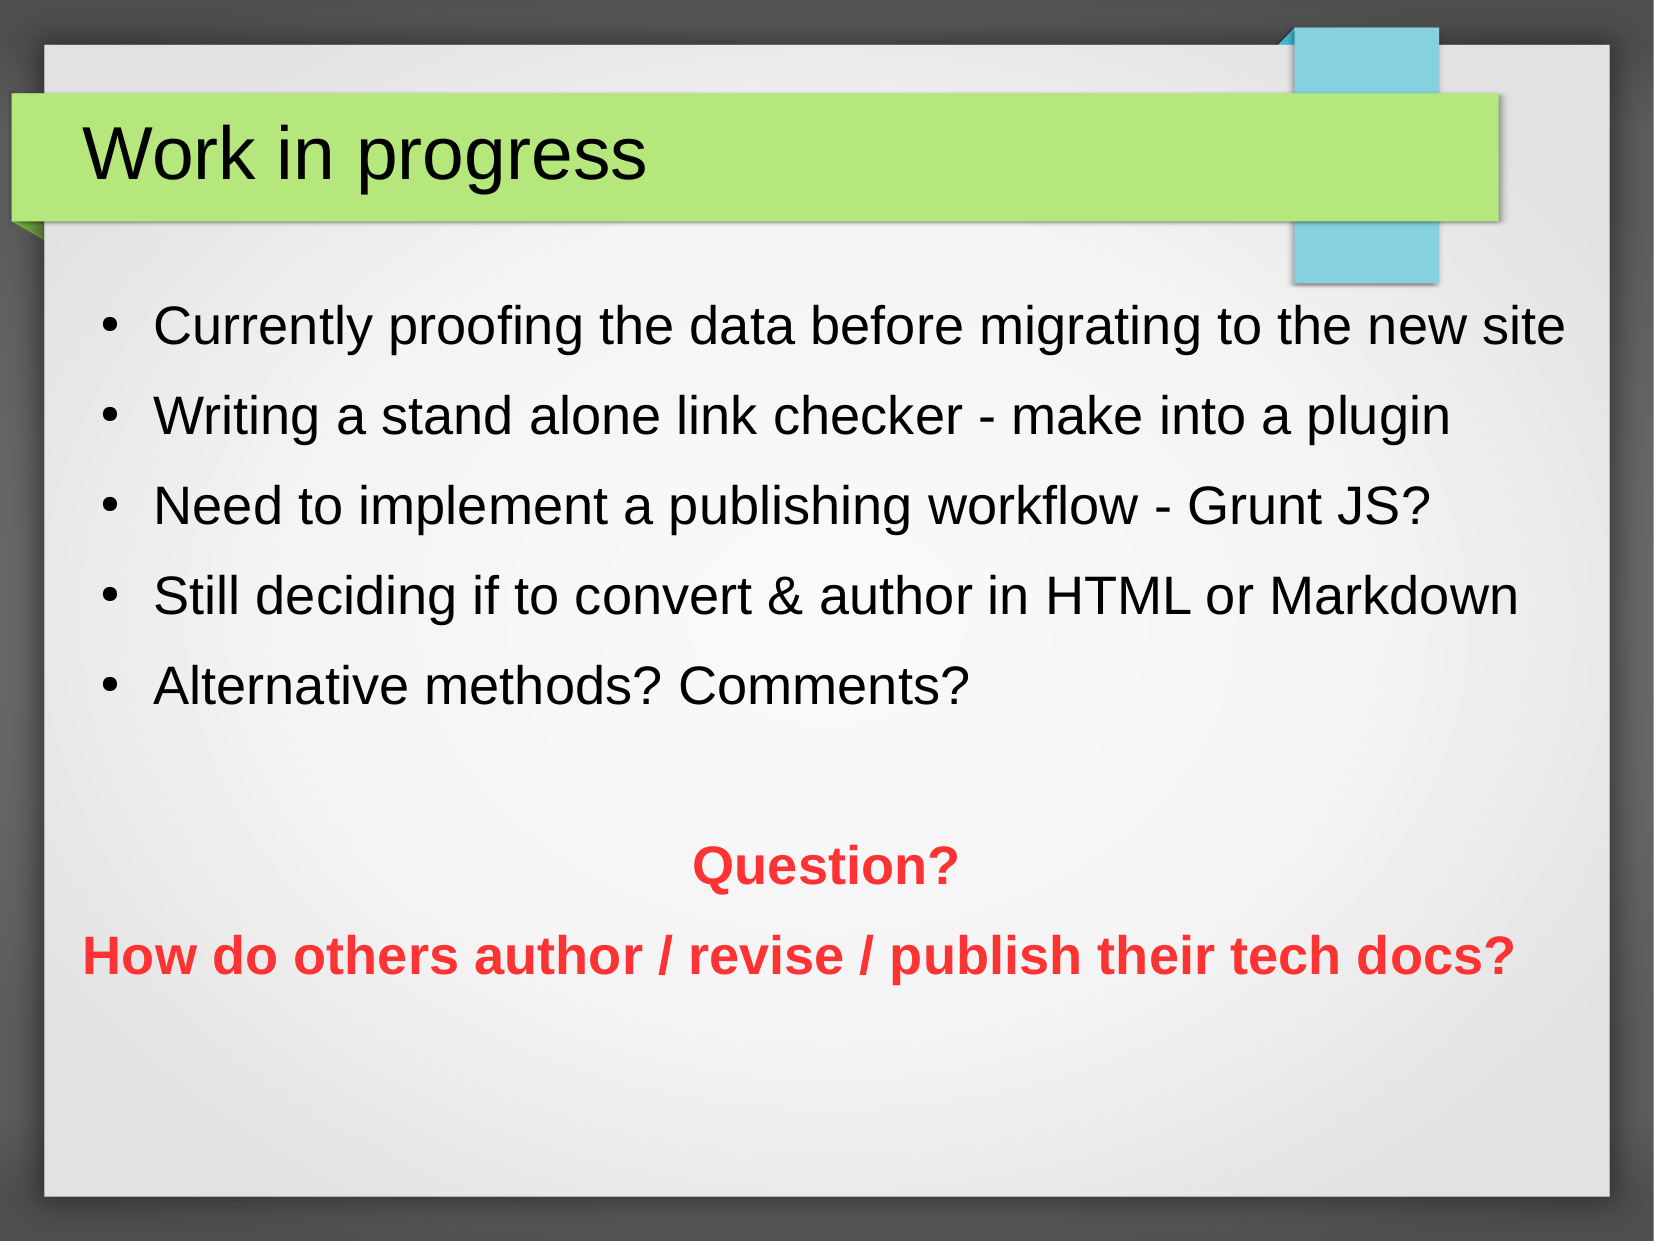

# Work in progress
Currently proofing the data before migrating to the new site
Writing a stand alone link checker - make into a plugin
Need to implement a publishing workflow - Grunt JS?
Still deciding if to convert & author in HTML or Markdown
Alternative methods? Comments?
Question?
How do others author / revise / publish their tech docs?